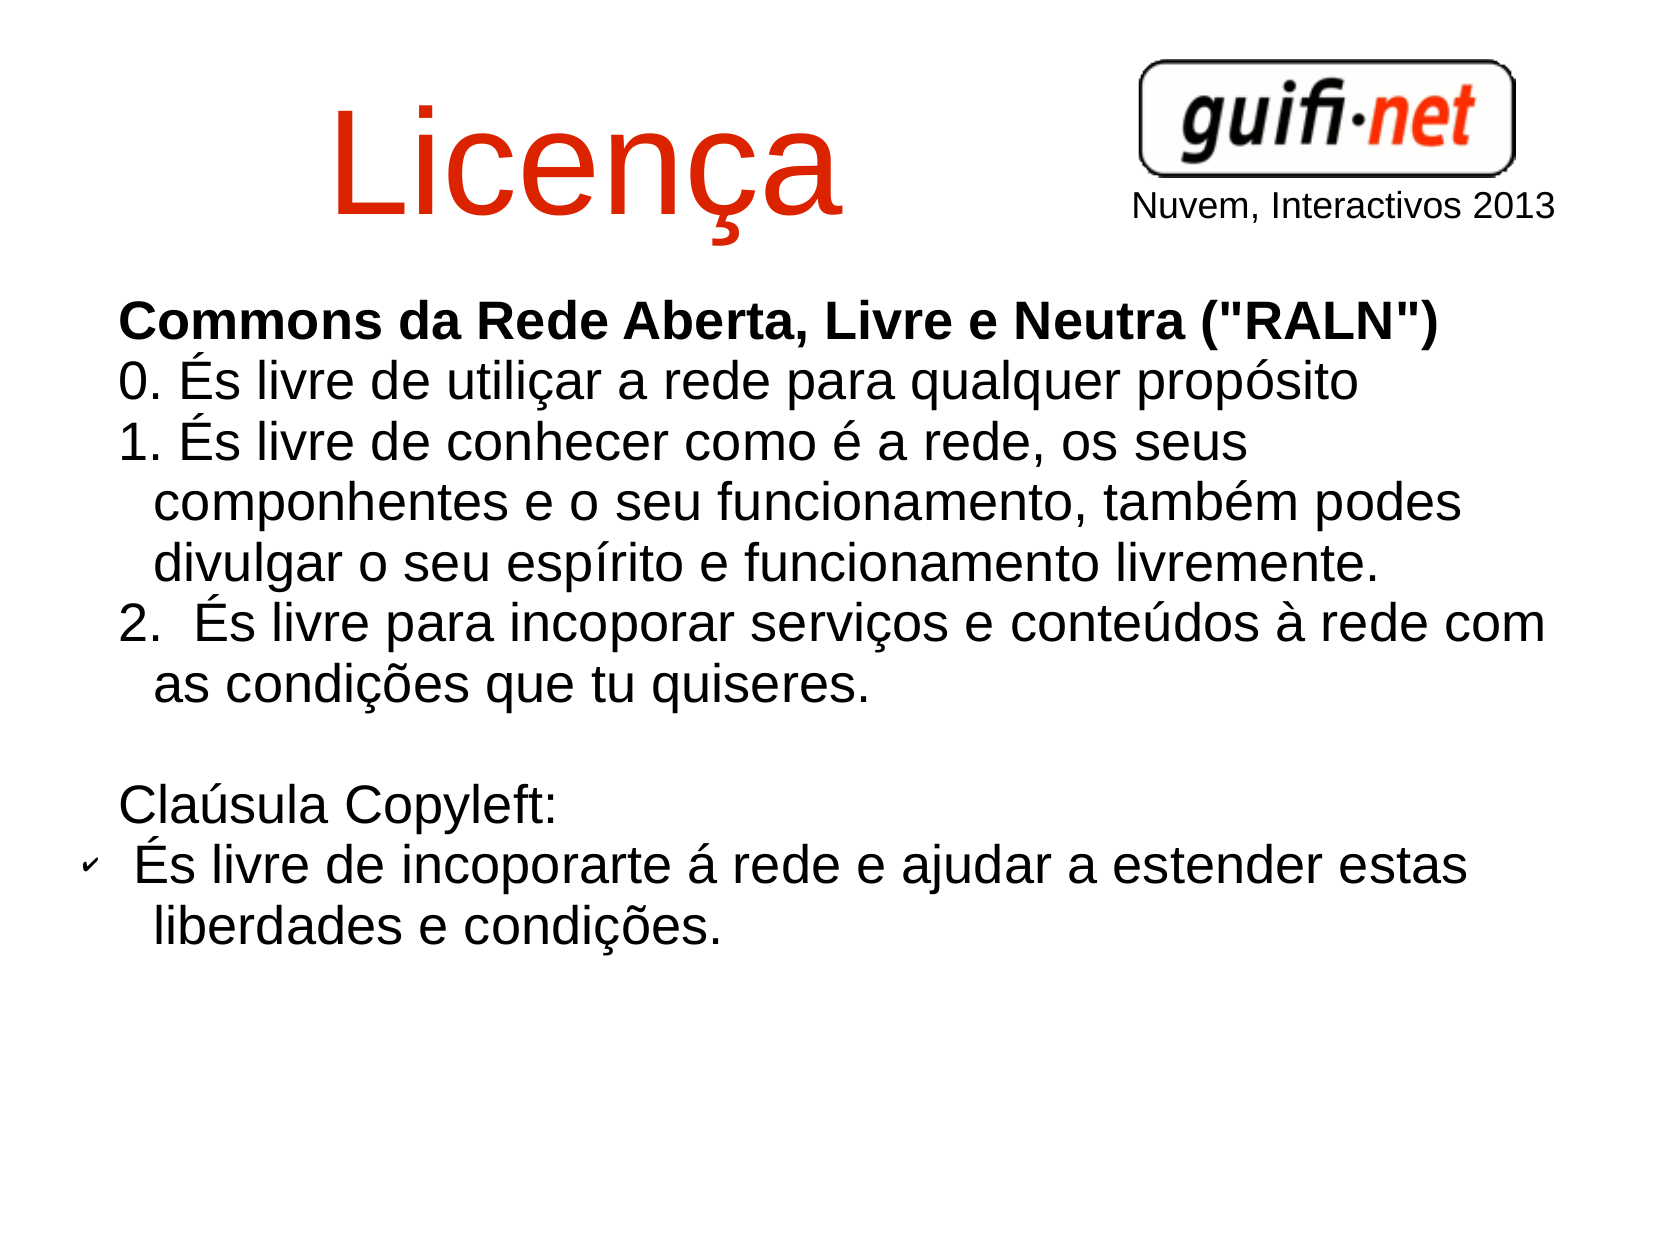

# Licença
Nuvem, Interactivos 2013
Commons da Rede Aberta, Livre e Neutra ("RALN")
0. És livre de utiliçar a rede para qualquer propósito
1. És livre de conhecer como é a rede, os seus componhentes e o seu funcionamento, também podes divulgar o seu espírito e funcionamento livremente.
2. És livre para incoporar serviços e conteúdos à rede com as condições que tu quiseres.
Claúsula Copyleft:
 És livre de incoporarte á rede e ajudar a estender estas liberdades e condições.